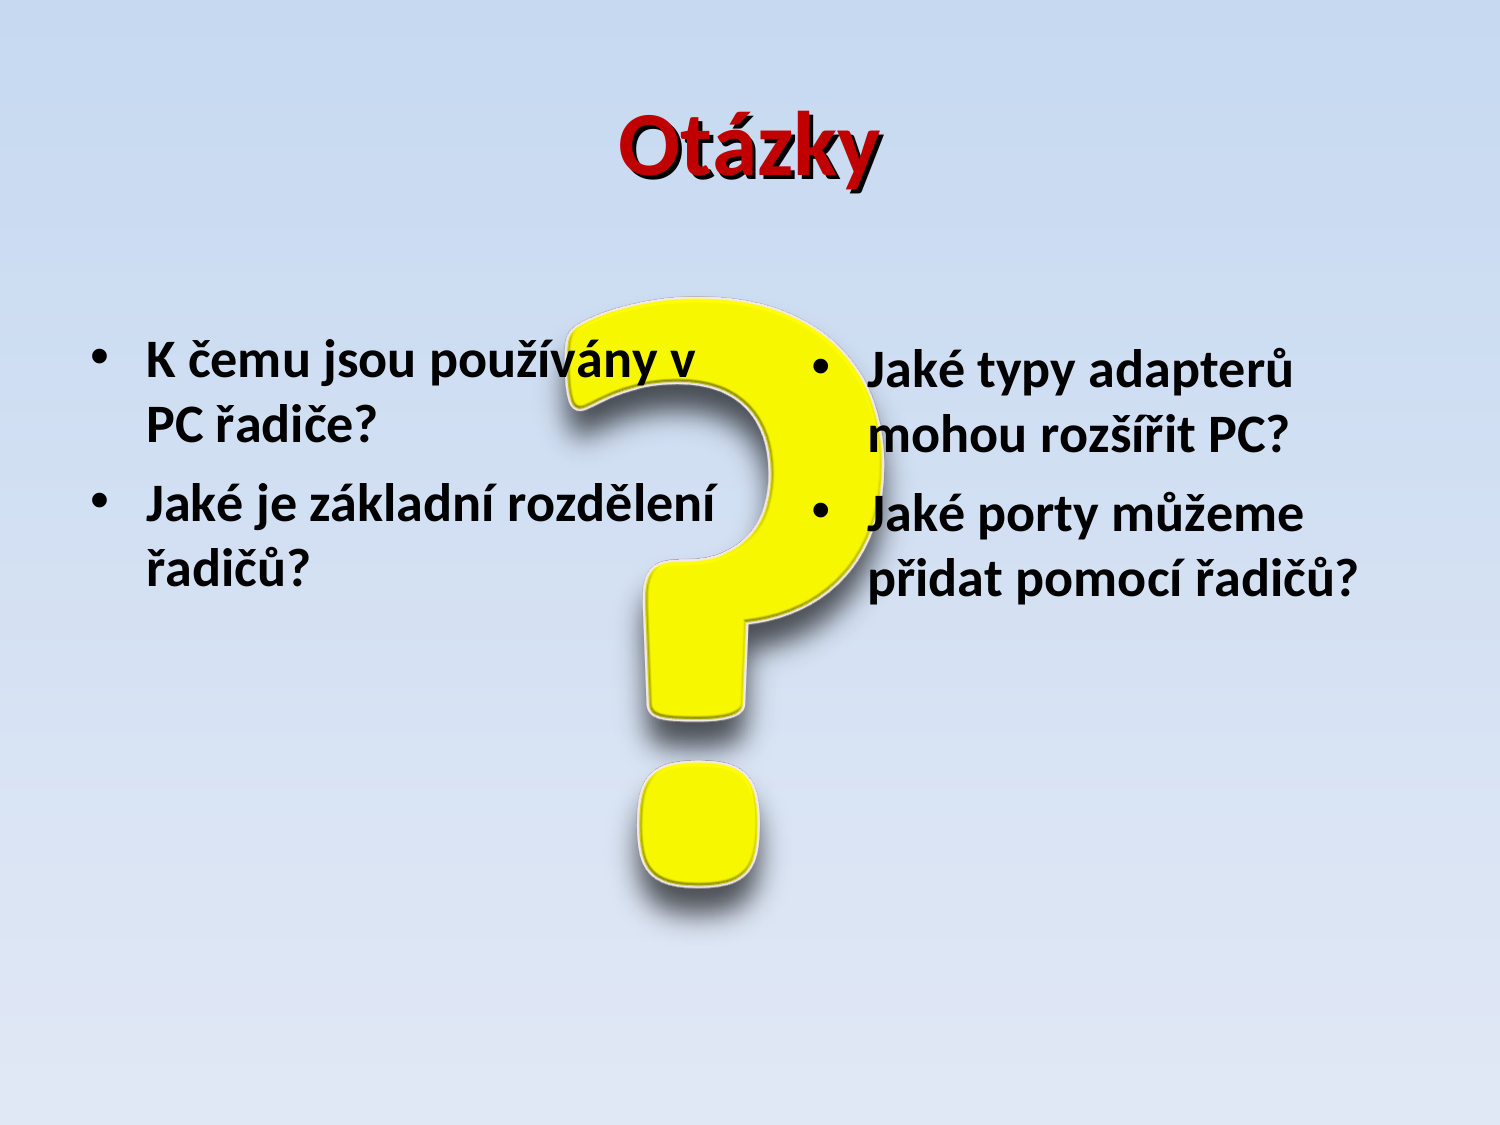

# Otázky
K čemu jsou používány v PC řadiče?
Jaké je základní rozdělení řadičů?
Jaké typy adapterů mohou rozšířit PC?
Jaké porty můžeme přidat pomocí řadičů?